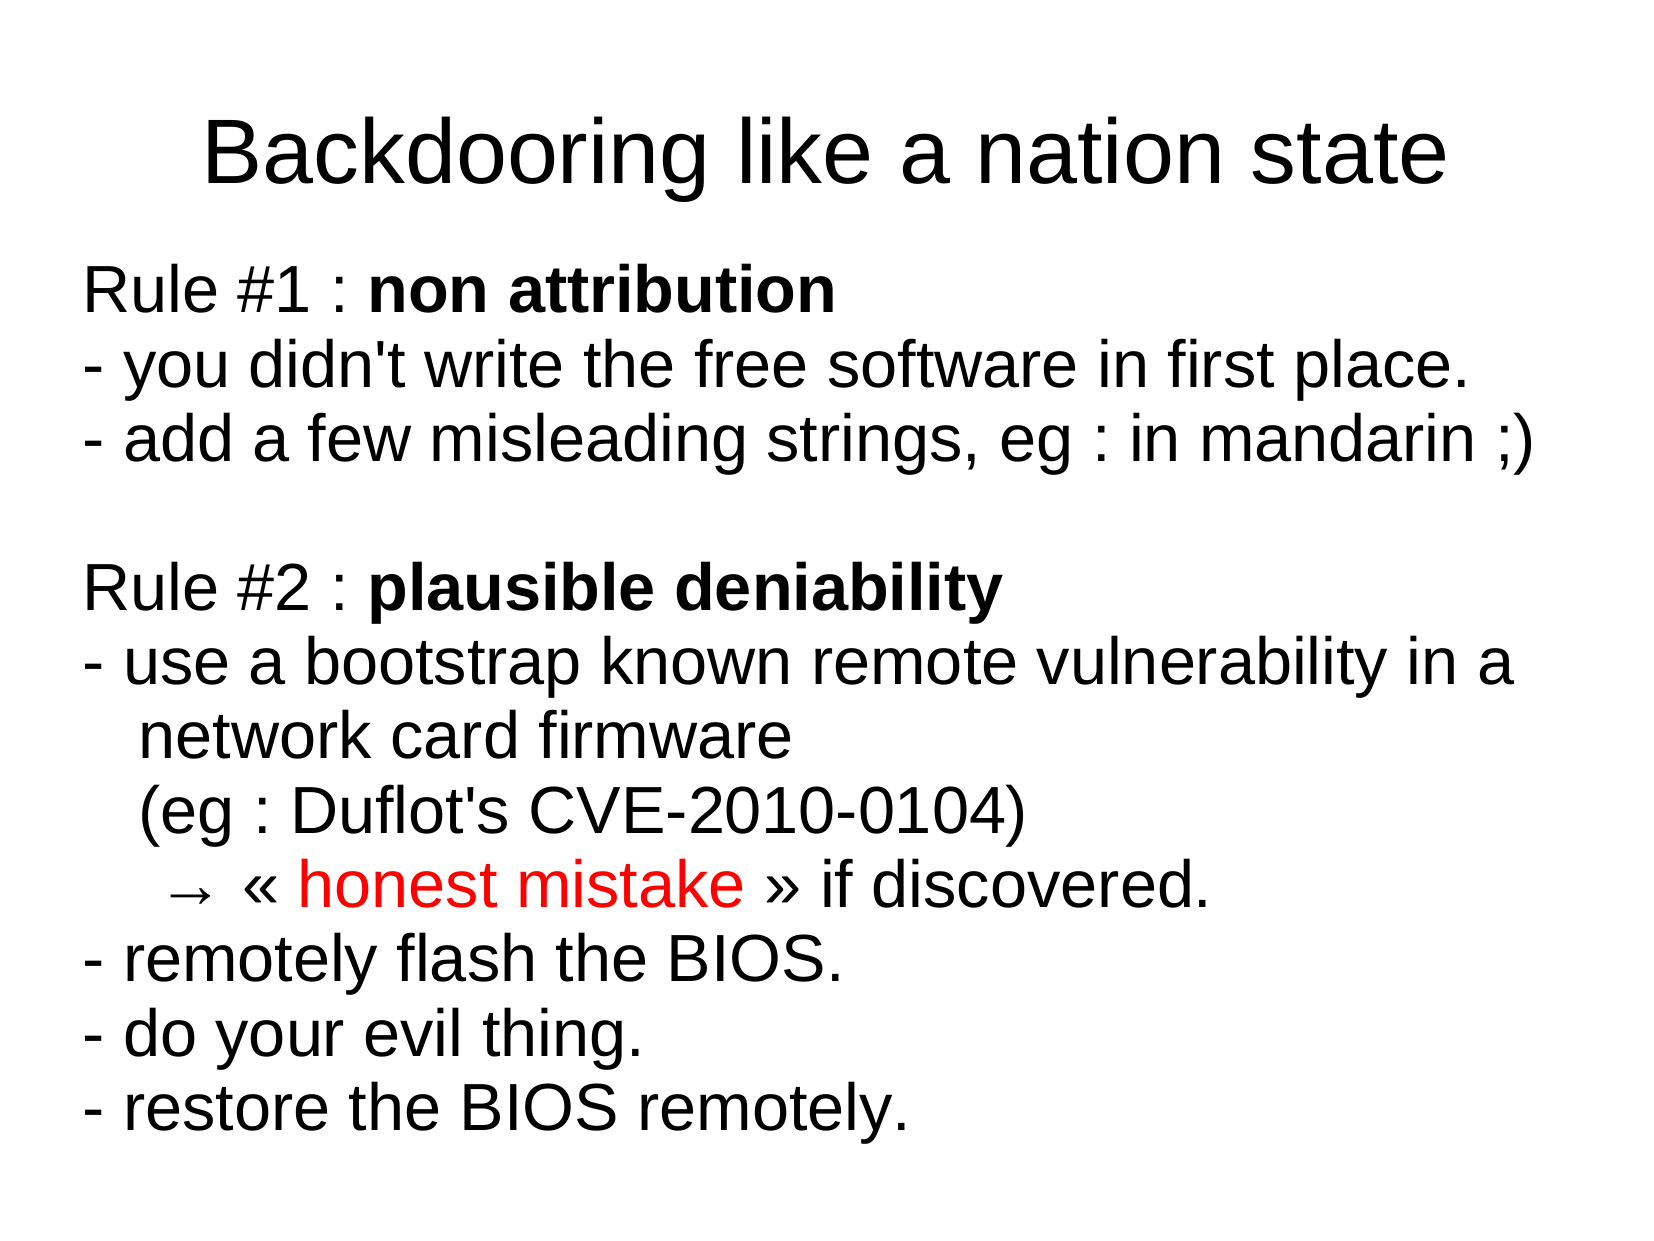

# Backdooring like a nation state
Rule #1 : non attribution
- you didn't write the free software in first place.
- add a few misleading strings, eg : in mandarin ;)
Rule #2 : plausible deniability
- use a bootstrap known remote vulnerability in a network card firmware
(eg : Duflot's CVE-2010-0104)
 → « honest mistake » if discovered.
- remotely flash the BIOS.
- do your evil thing.
- restore the BIOS remotely.